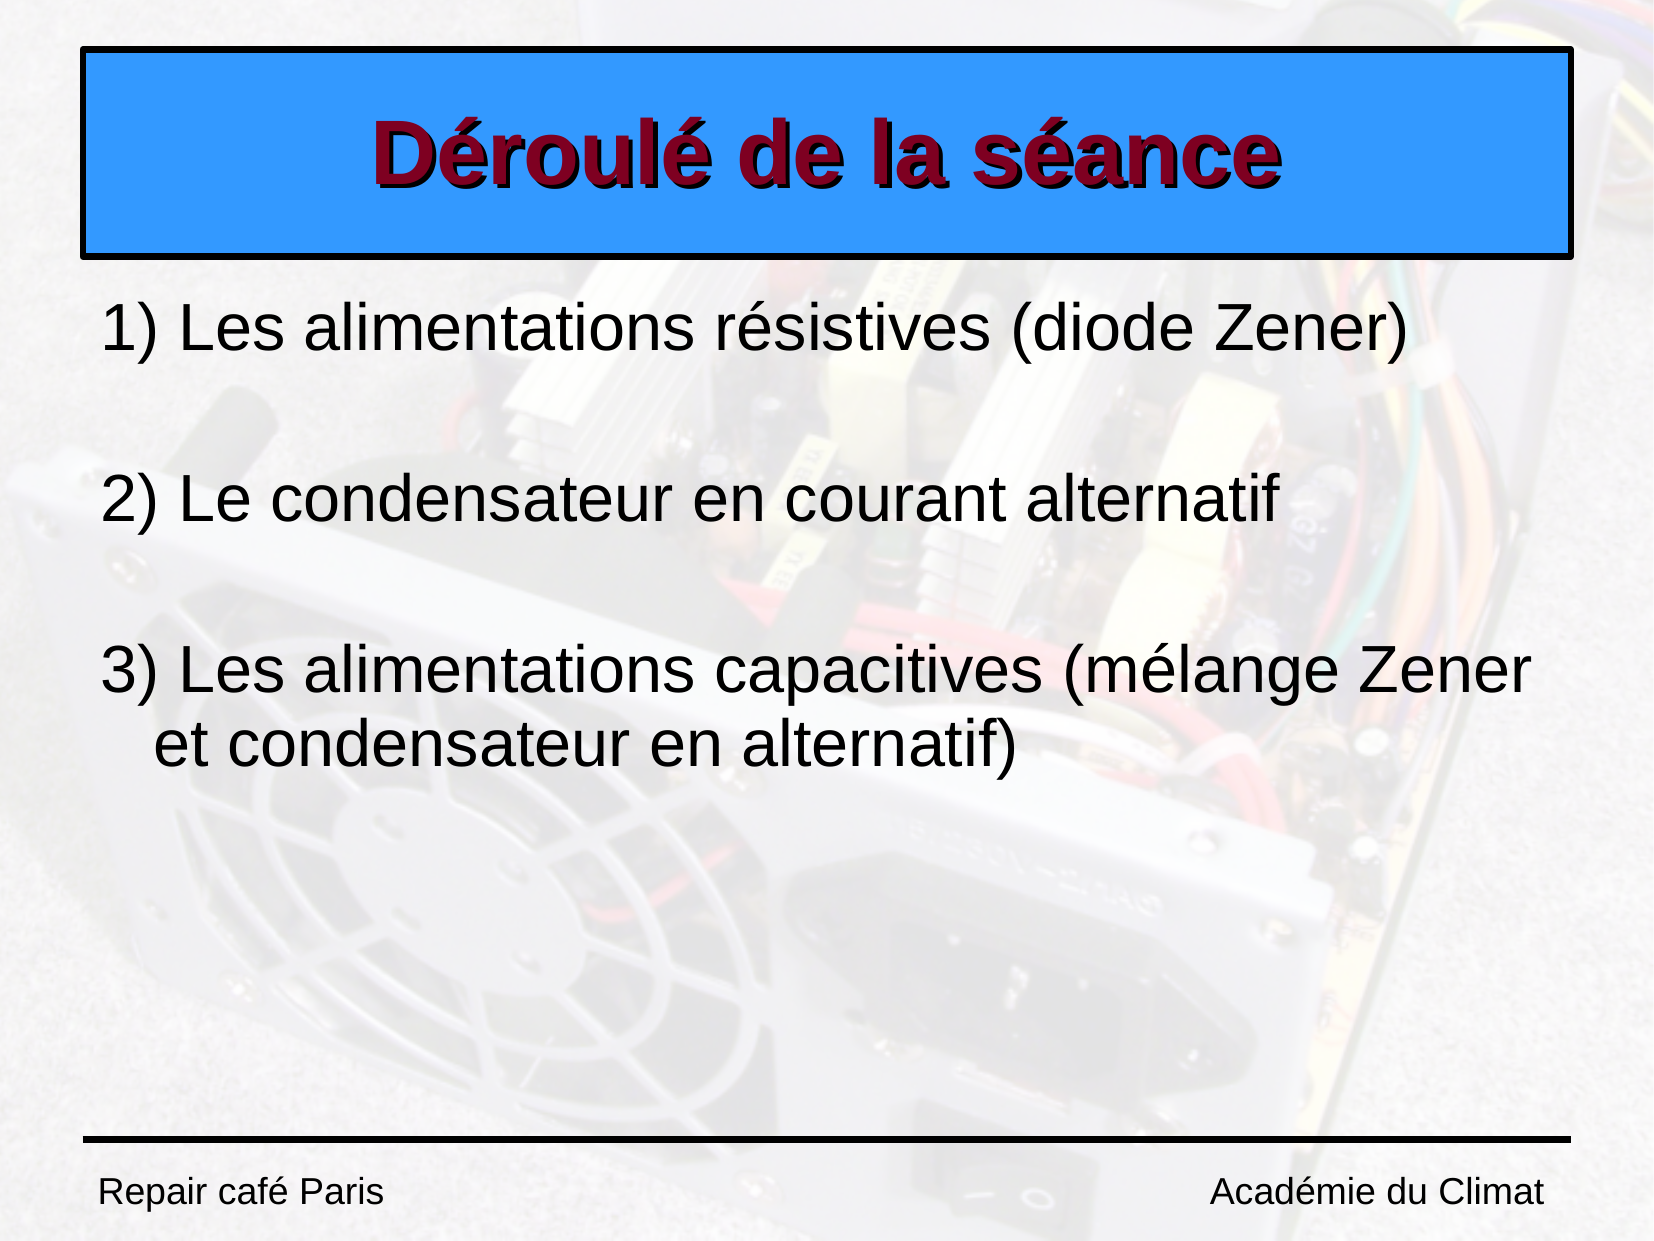

# Déroulé de la séance
 Les alimentations résistives (diode Zener)
 Le condensateur en courant alternatif
 Les alimentations capacitives (mélange Zener et condensateur en alternatif)
Repair café Paris	Académie du Climat